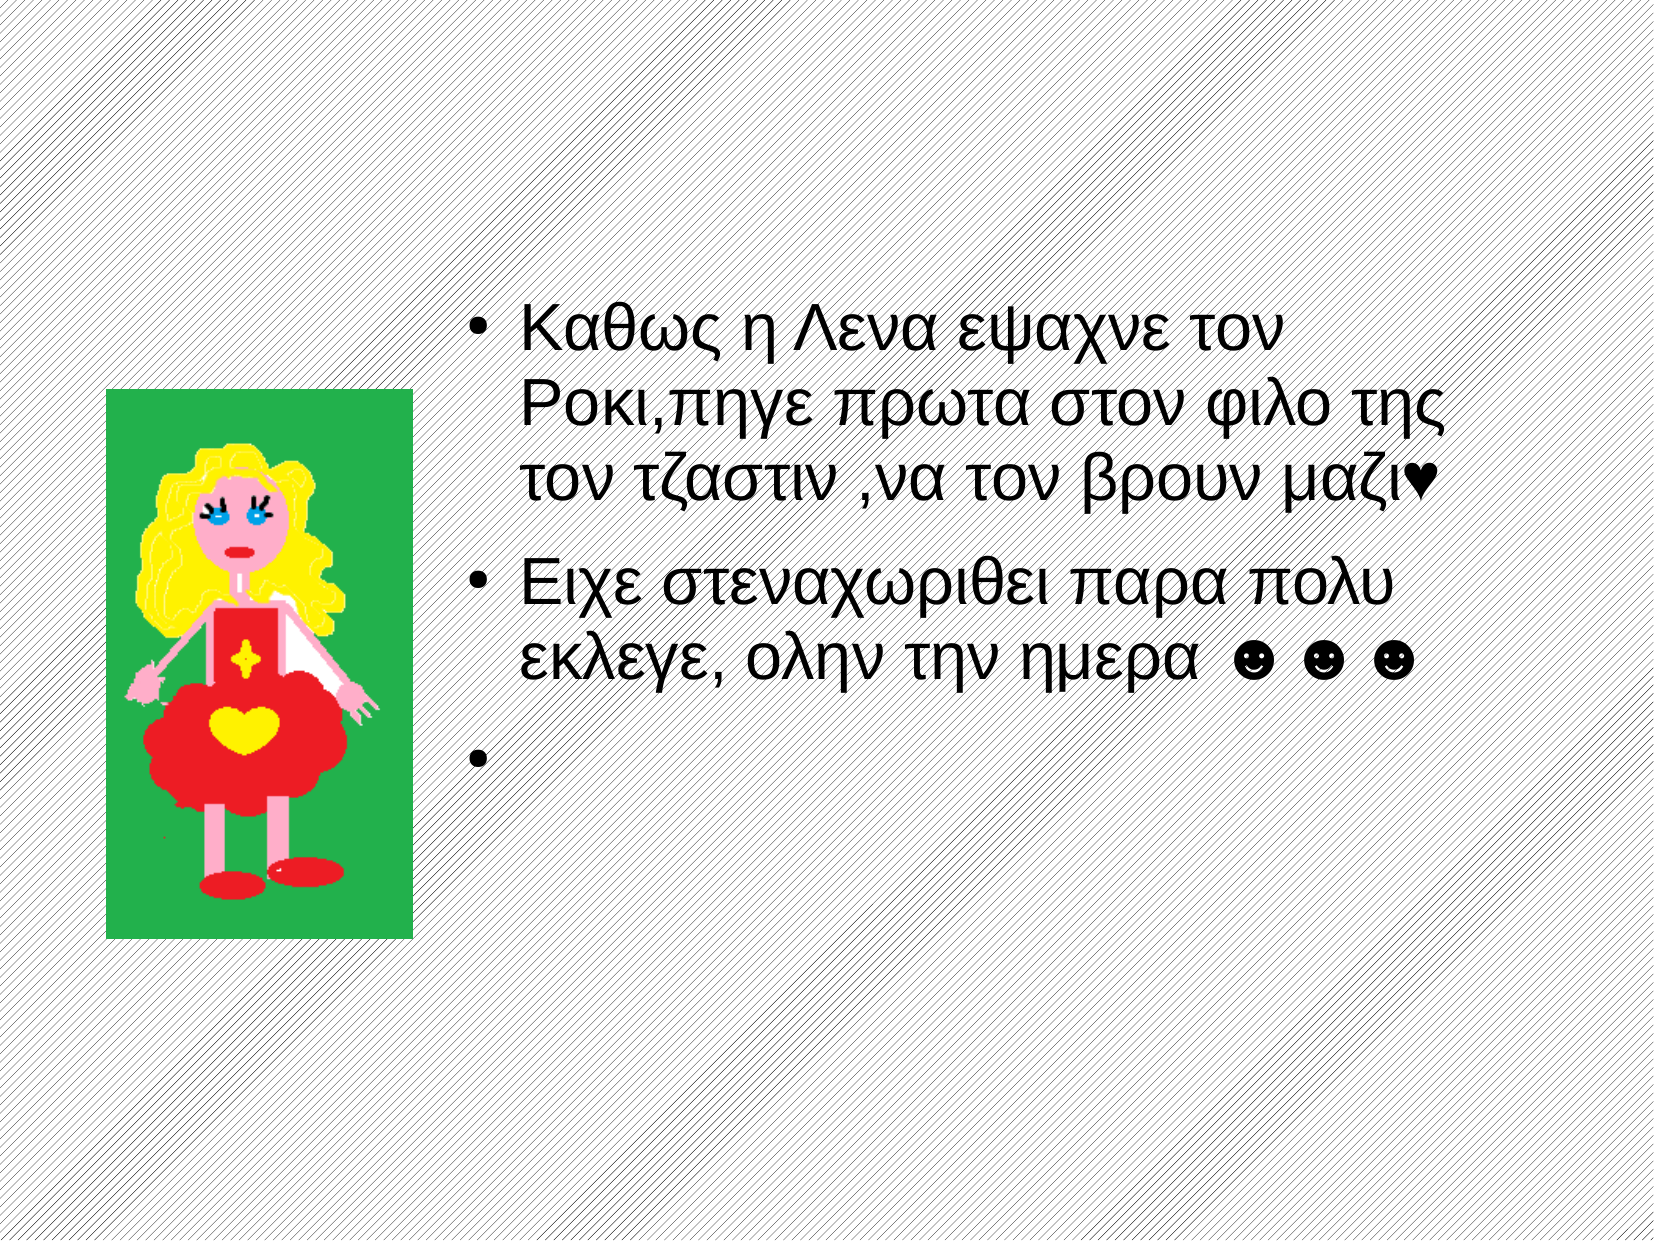

#
Καθως η Λενα εψαχνε τον Ροκι,πηγε πρωτα στον φιλο της τον τζαστιν ,να τον βρουν μαζι♥
Ειχε στεναχωριθει παρα πολυ εκλεγε, ολην την ημερα ☻☻☻